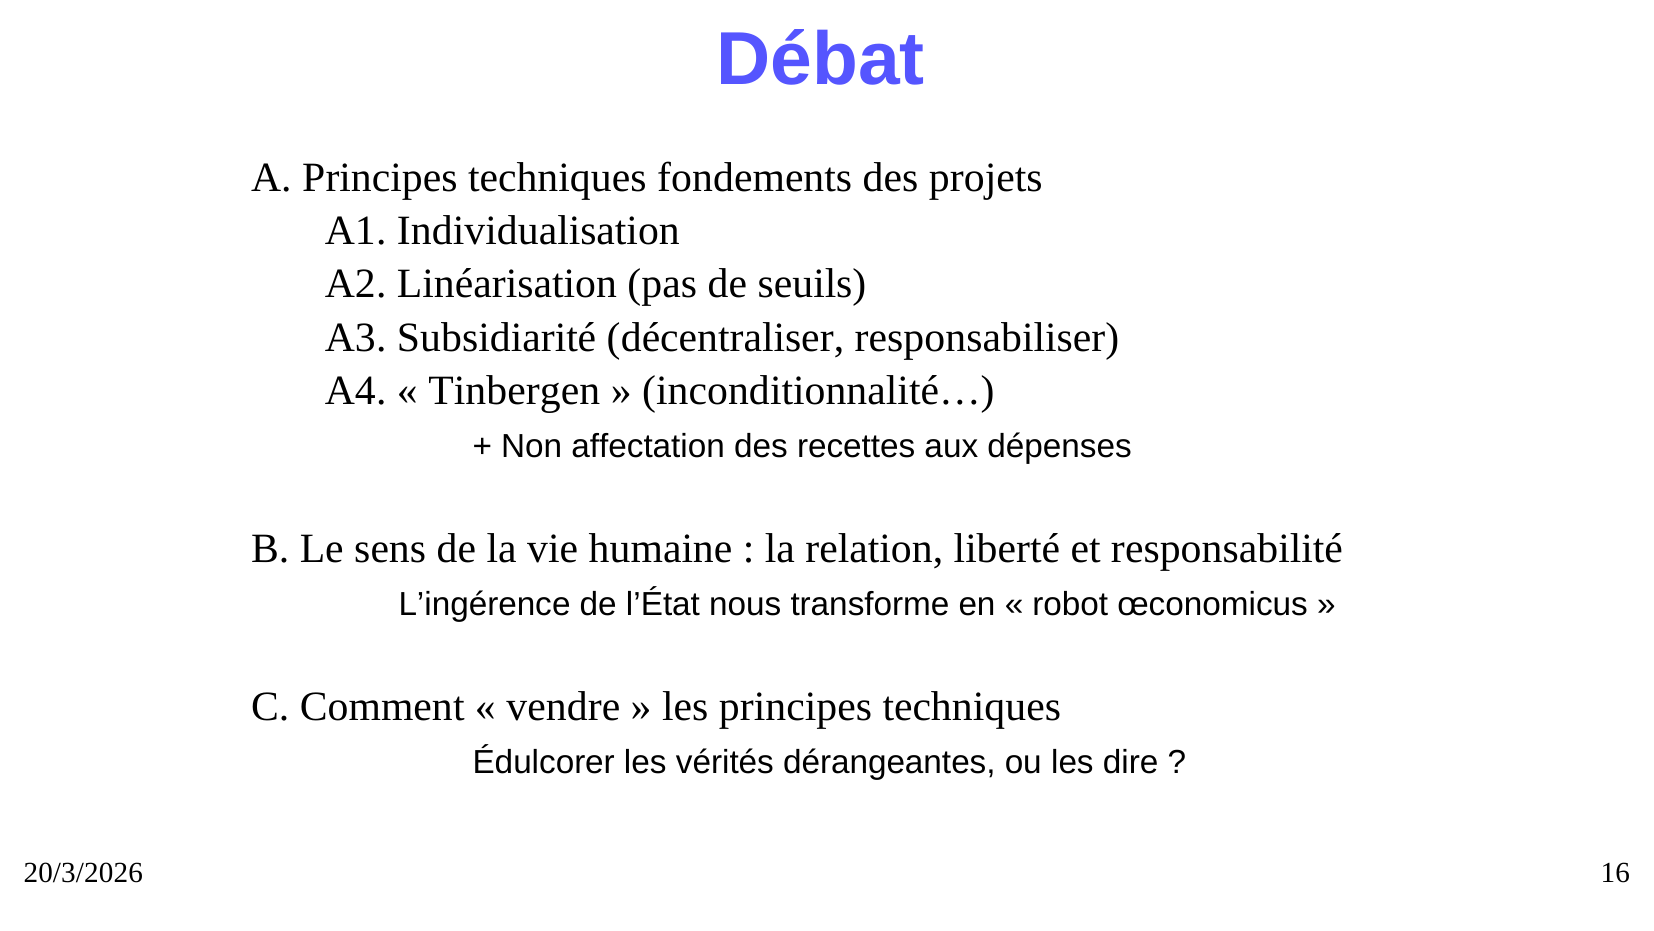

# Débat
A. Principes techniques fondements des projets
	A1. Individualisation
	A2. Linéarisation (pas de seuils)
	A3. Subsidiarité (décentraliser, responsabiliser)
	A4. « Tinbergen » (inconditionnalité…)
			+ Non affectation des recettes aux dépenses
B. Le sens de la vie humaine : la relation, liberté et responsabilité
		L’ingérence de l’État nous transforme en « robot œconomicus »
C. Comment « vendre » les principes techniques
			Édulcorer les vérités dérangeantes, ou les dire ?
20/3/2026
16